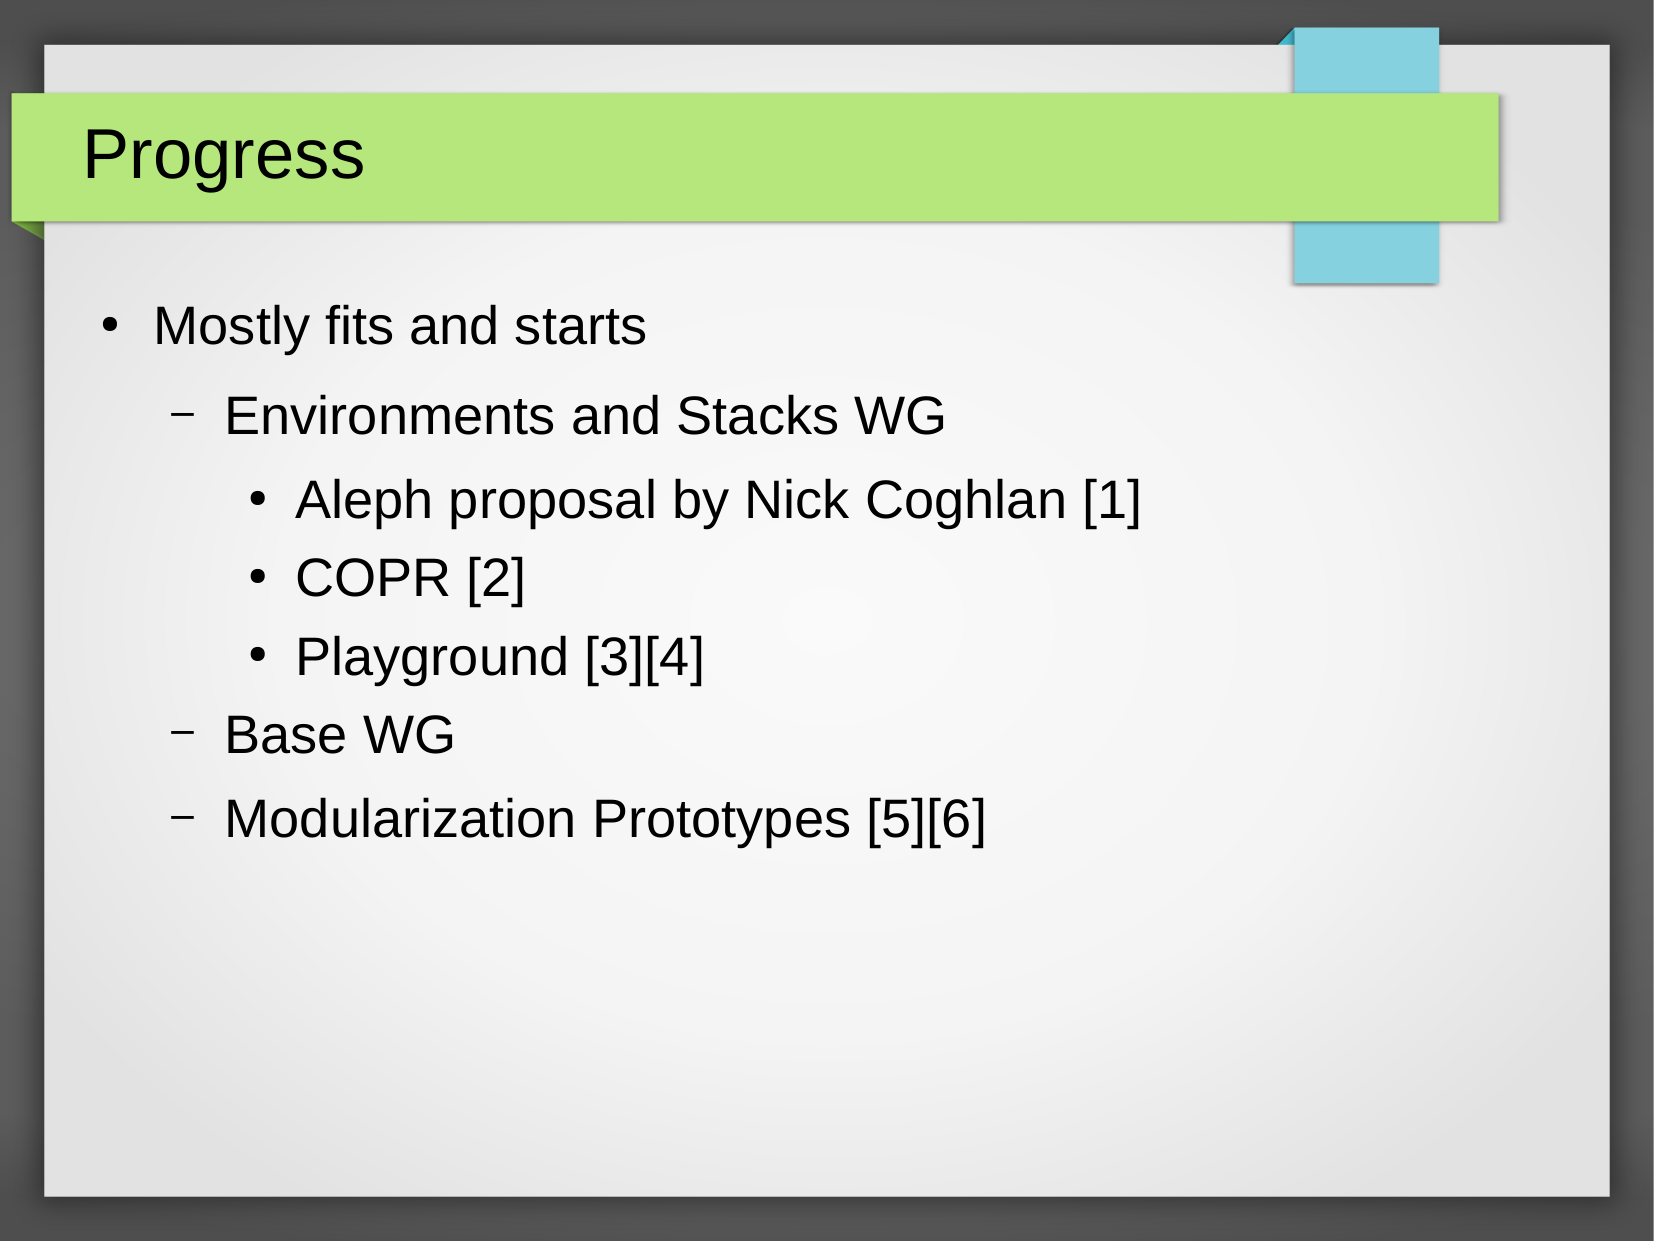

# Progress
Mostly fits and starts
Environments and Stacks WG
Aleph proposal by Nick Coghlan [1]
COPR [2]
Playground [3][4]
Base WG
Modularization Prototypes [5][6]